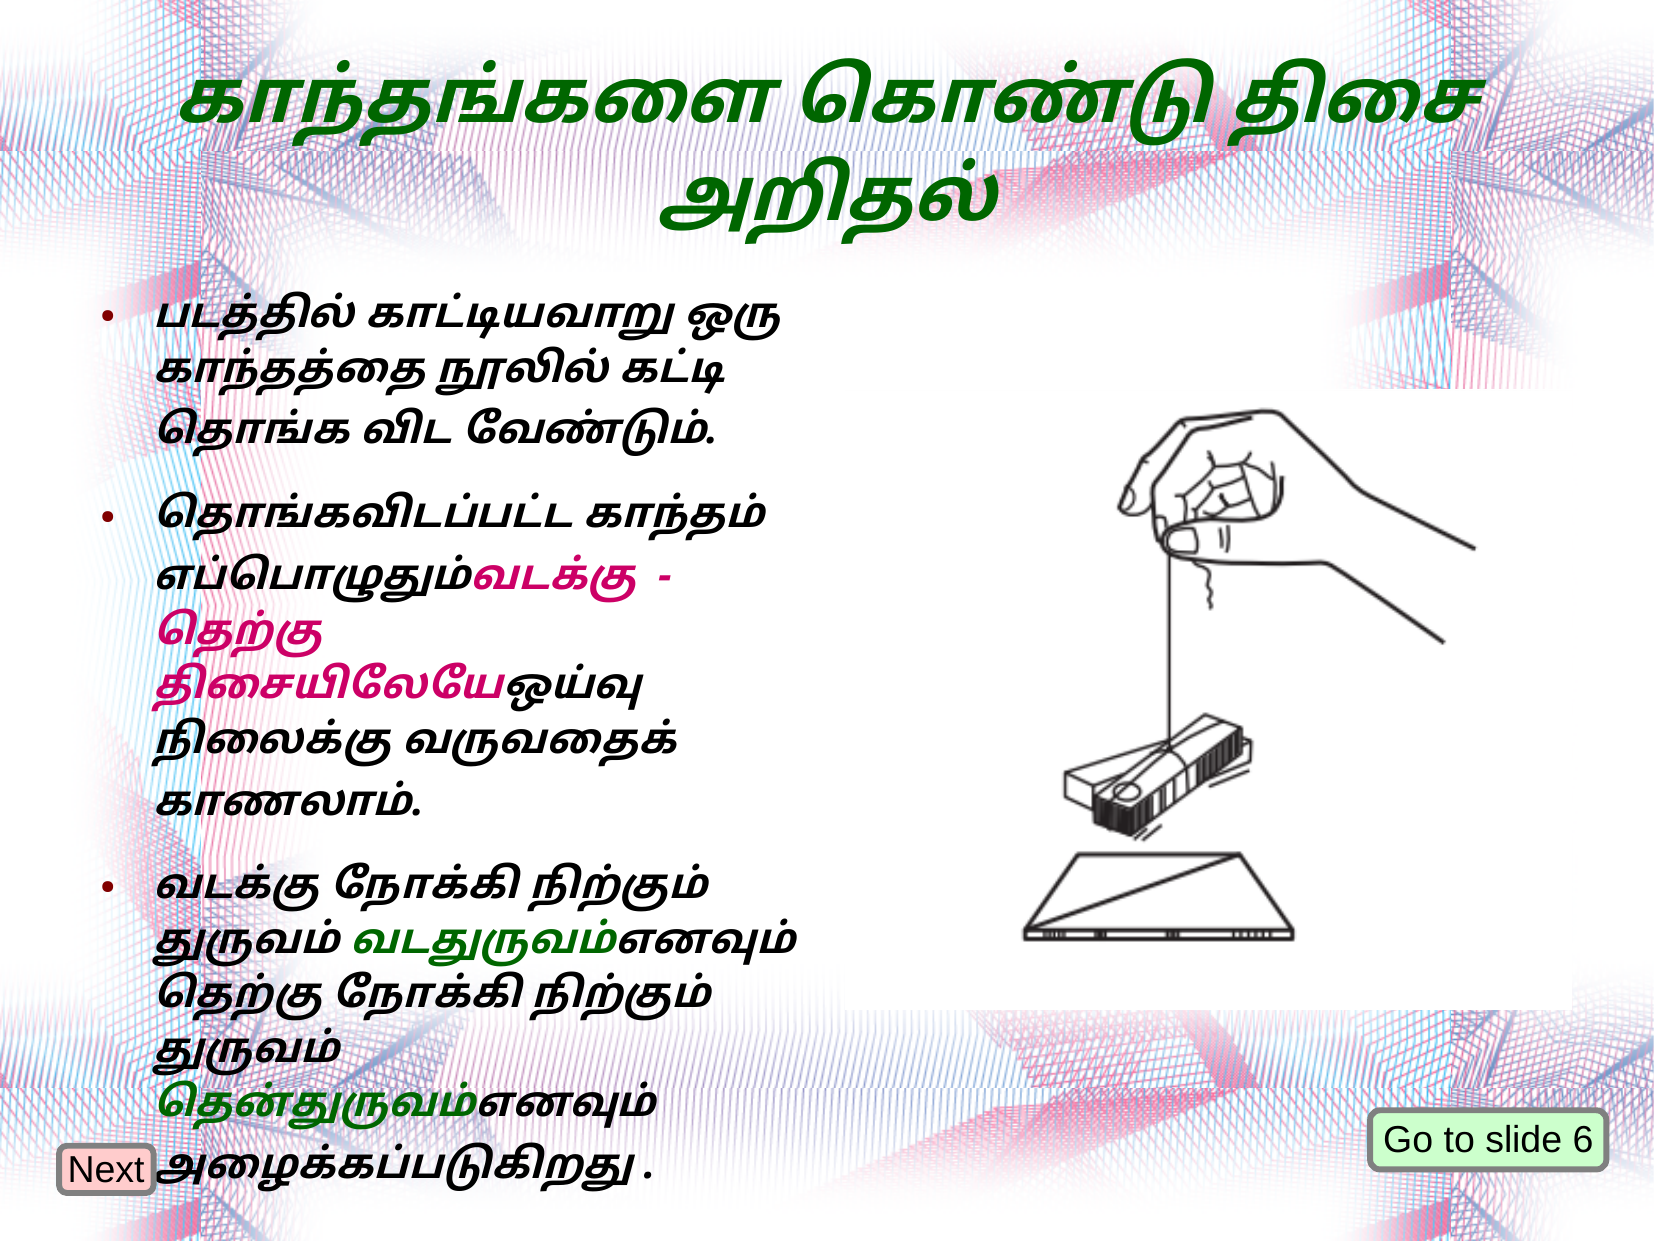

# காந்தங்களை கொண்டு திசை அறிதல்
படத்தில் காட்டியவாறு ஒரு காந்தத்தை நூலில் கட்டி தொங்க விட வேண்டும்.
தொங்கவிடப்பட்ட காந்தம் எப்பொழுதும்வடக்கு - தெற்கு திசையிலேயேஒய்வு நிலைக்கு வருவதைக் காணலாம்.
வடக்கு நோக்கி நிற்கும் துருவம் வடதுருவம்எனவும் தெற்கு நோக்கி நிற்கும் துருவம் தென்துருவம்எனவும் அழைக்கப்படுகிறது .
Go to slide 6
Next